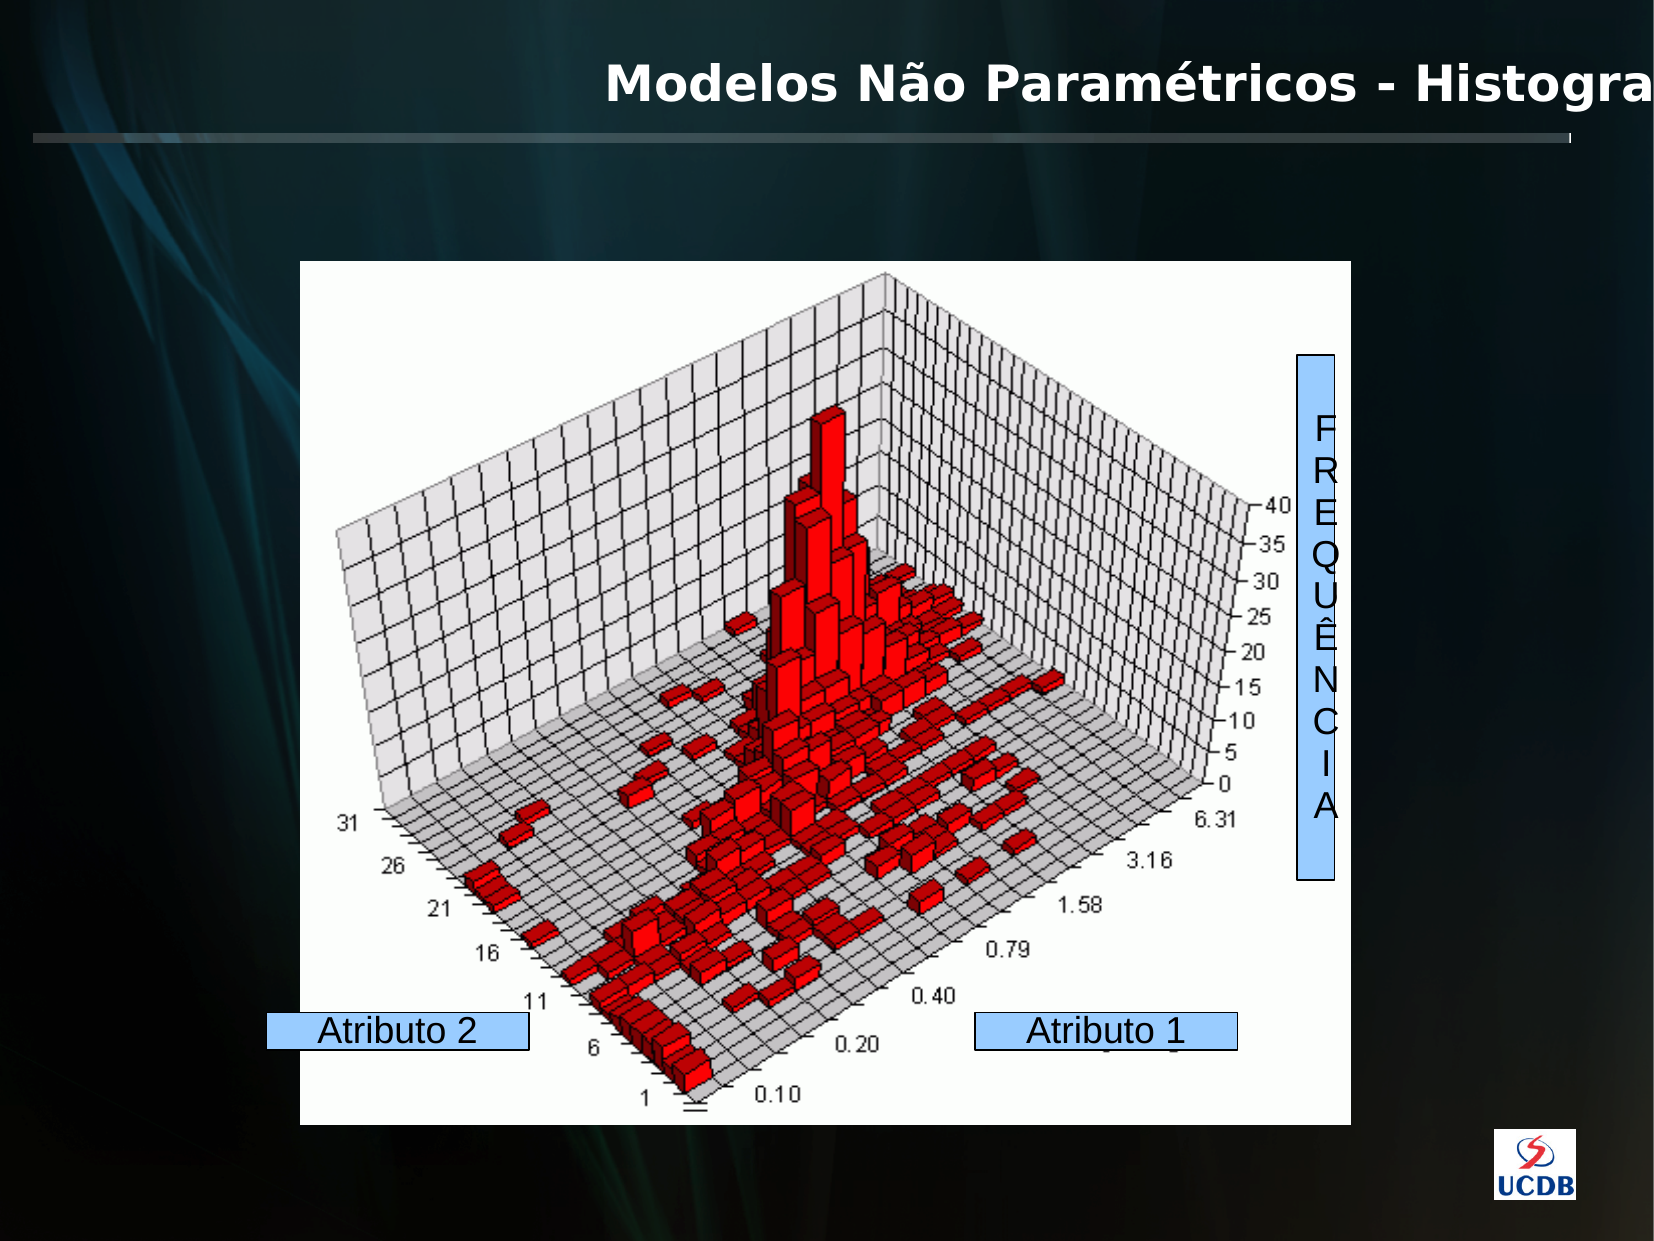

Modelos Não Paramétricos - Histogramas
F
R
E
Q
U
Ê
N
C
I
A
Atributo 2
Atributo 1